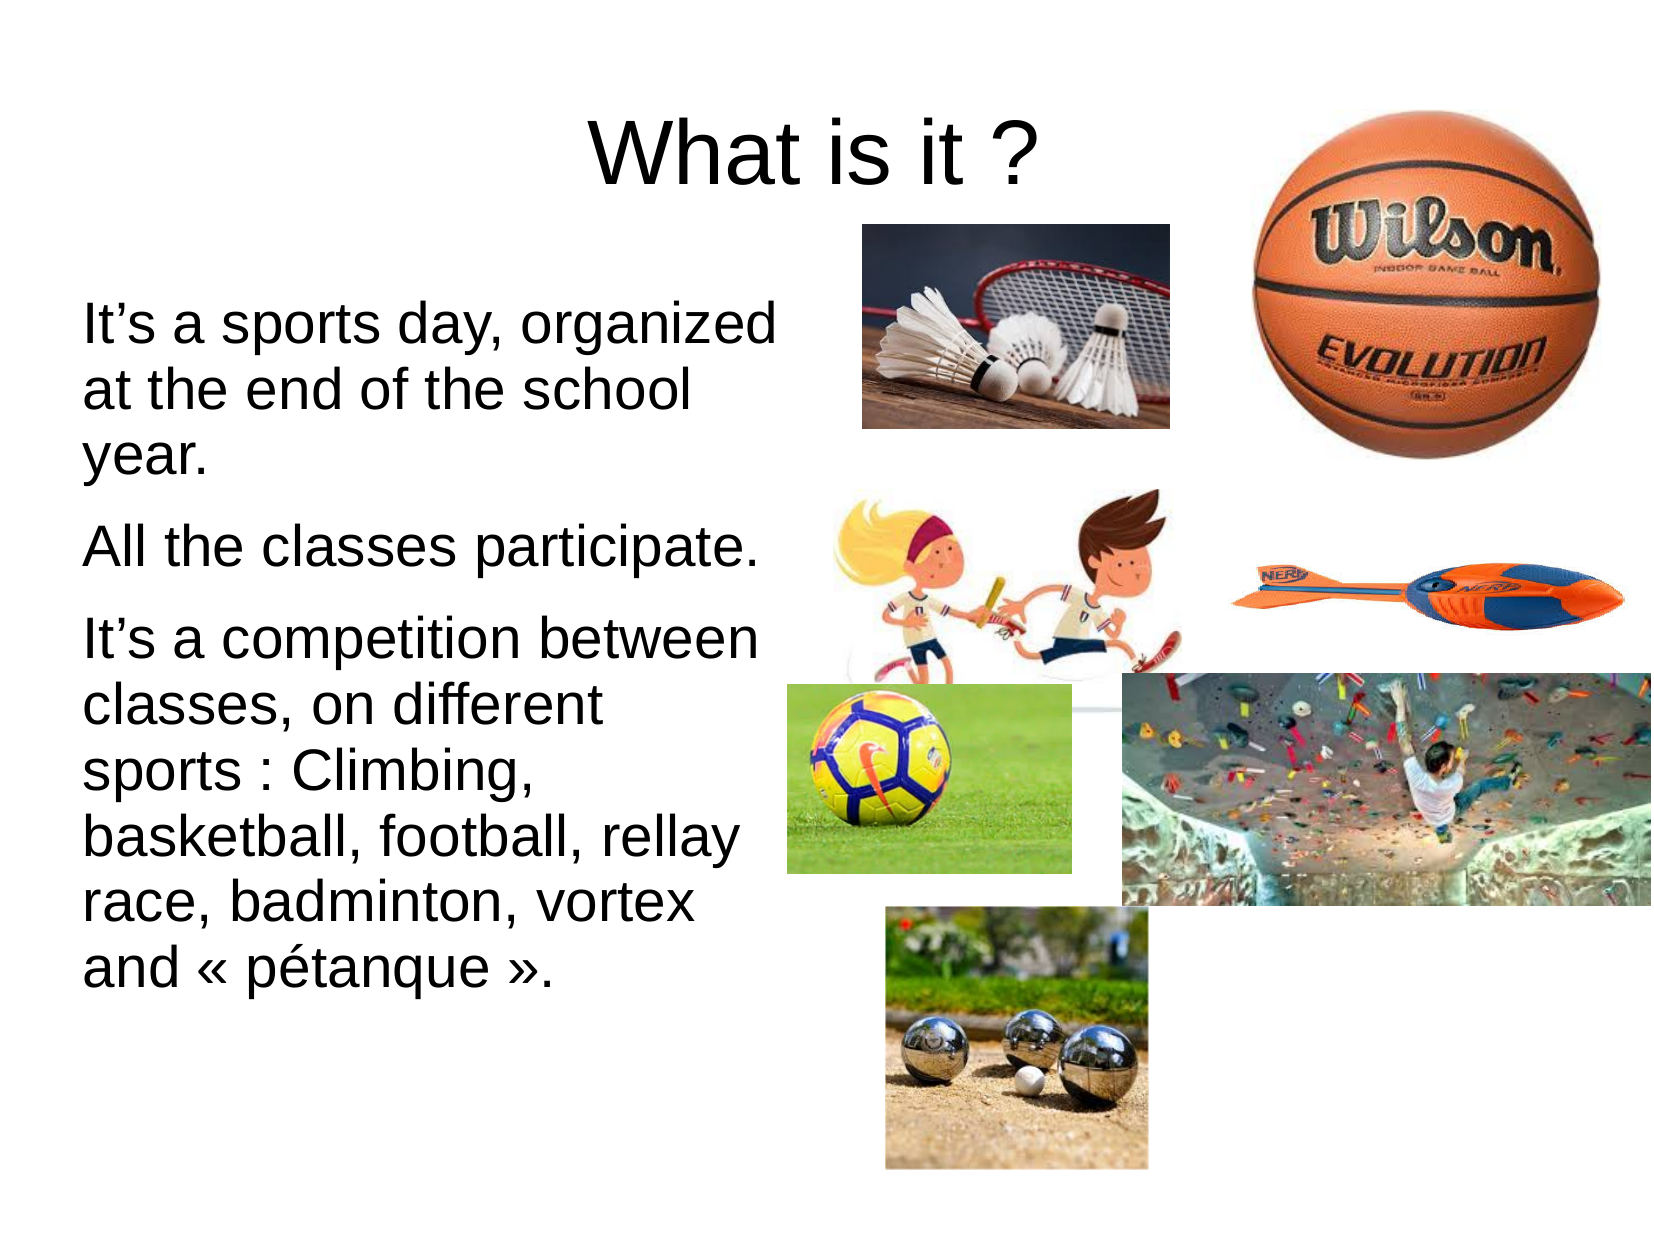

# What is it ?
It’s a sports day, organized at the end of the school year.
All the classes participate.
It’s a competition between classes, on different sports : Climbing, basketball, football, rellay race, badminton, vortex and « pétanque ».